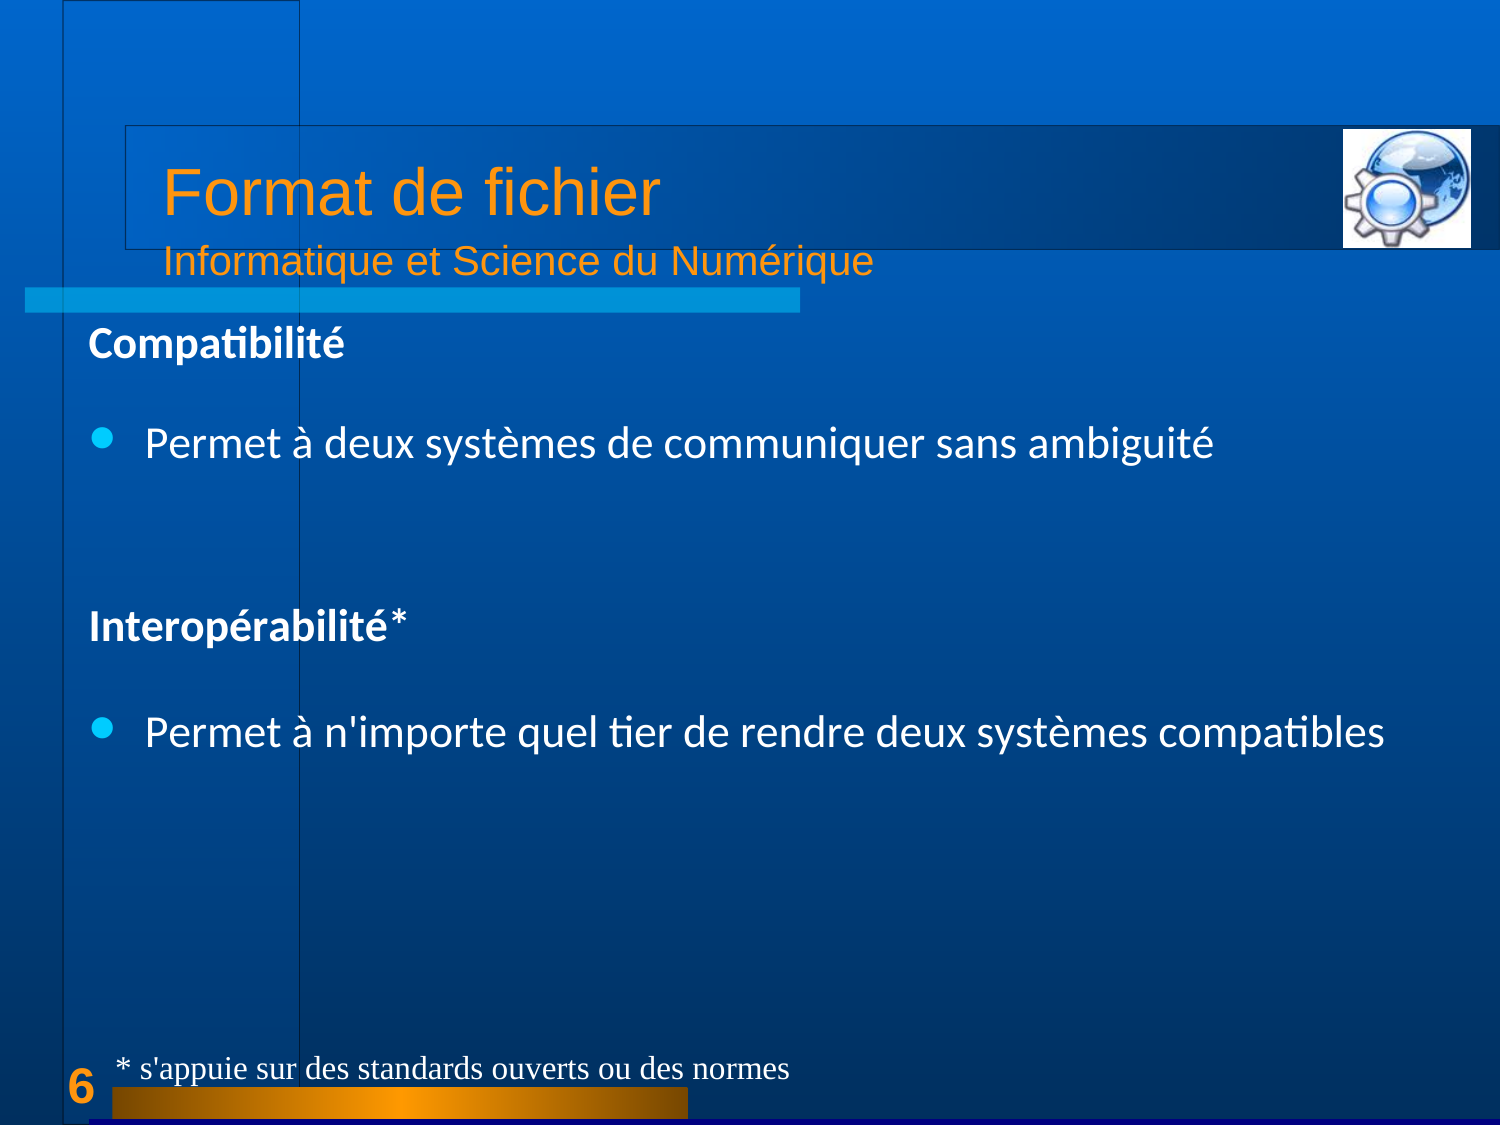

Compatibilité
Permet à deux systèmes de communiquer sans ambiguité
Interopérabilité*
Permet à n'importe quel tier de rendre deux systèmes compatibles
* s'appuie sur des standards ouverts ou des normes